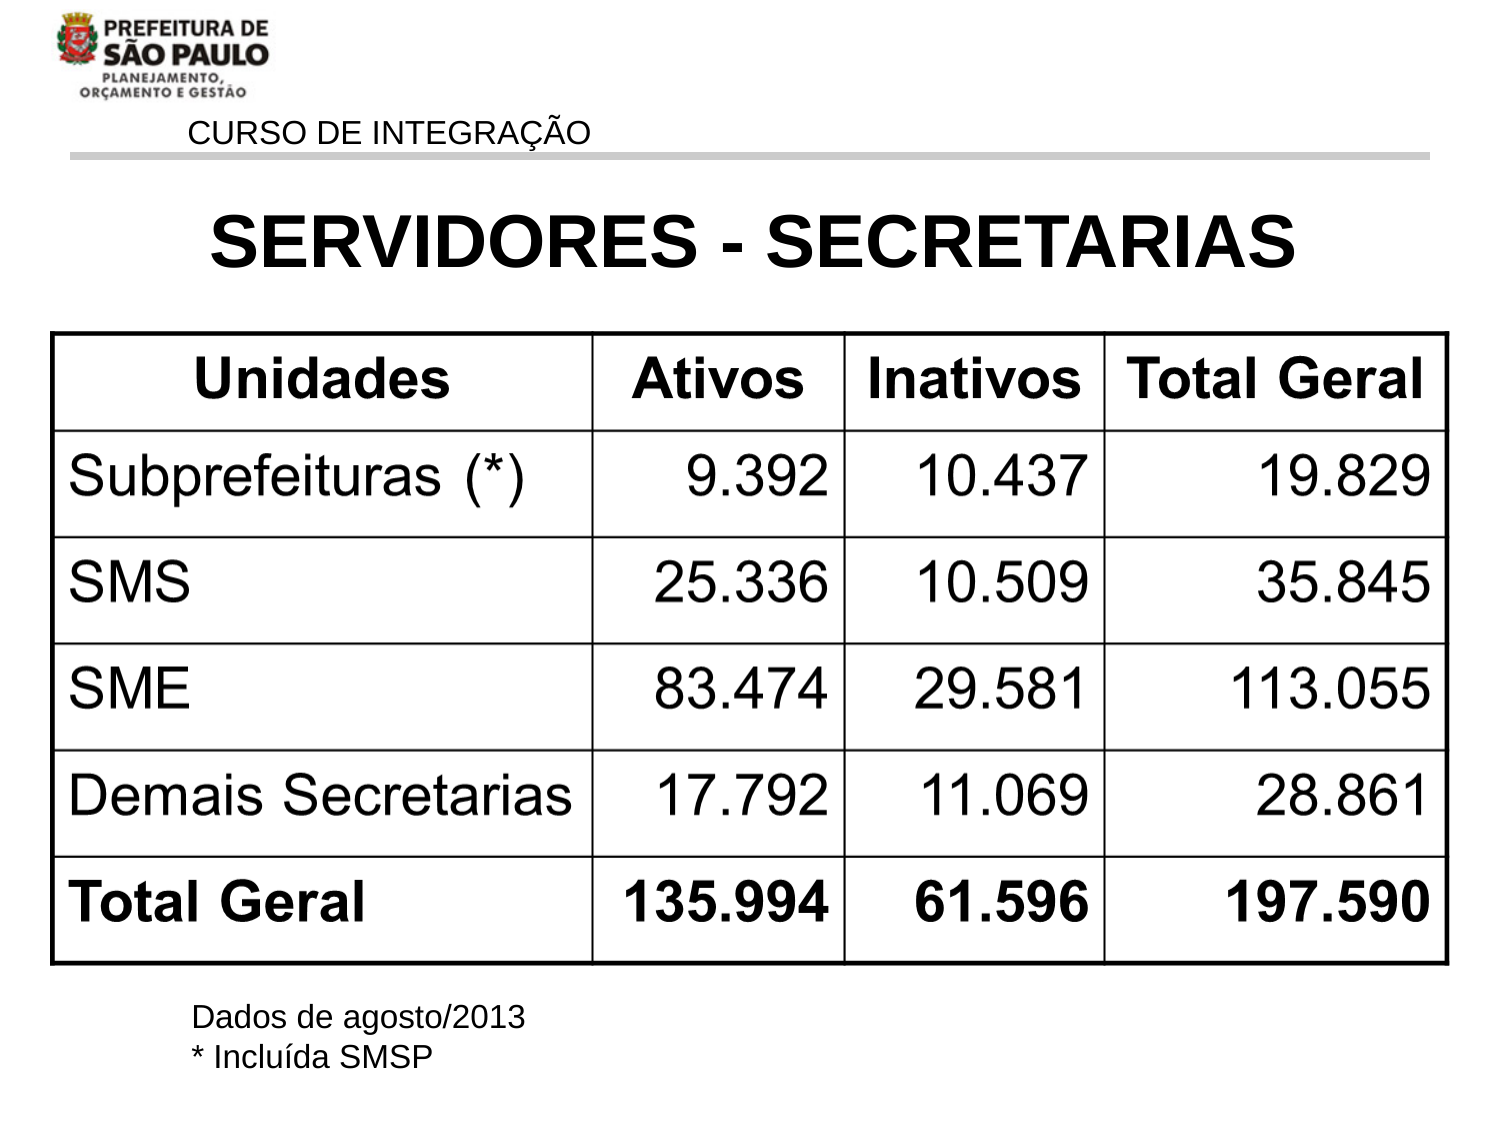

SERVIDORES - SECRETARIAS
Dados de agosto/2013
* Incluída SMSP